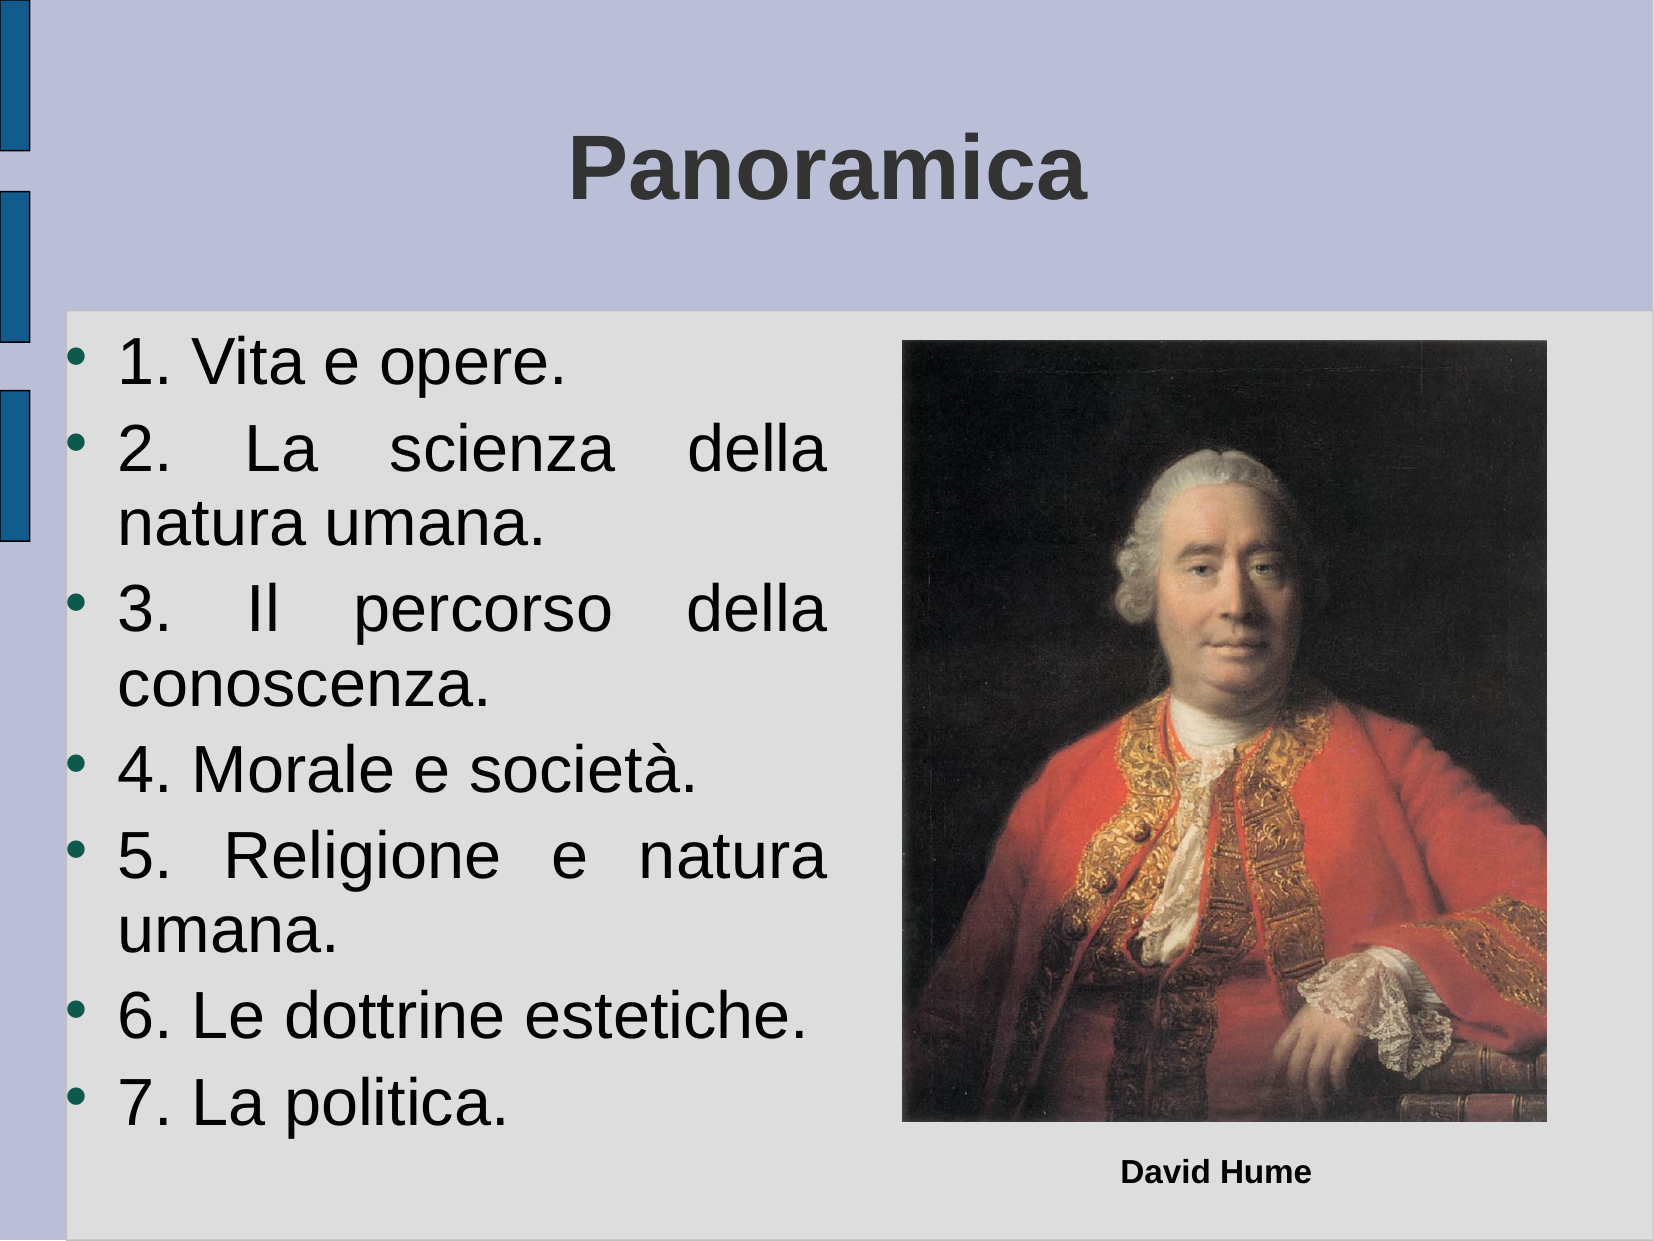

# Panoramica
1. Vita e opere.
2. La scienza della natura umana.
3. Il percorso della conoscenza.
4. Morale e società.
5. Religione e natura umana.
6. Le dottrine estetiche.
7. La politica.
David Hume